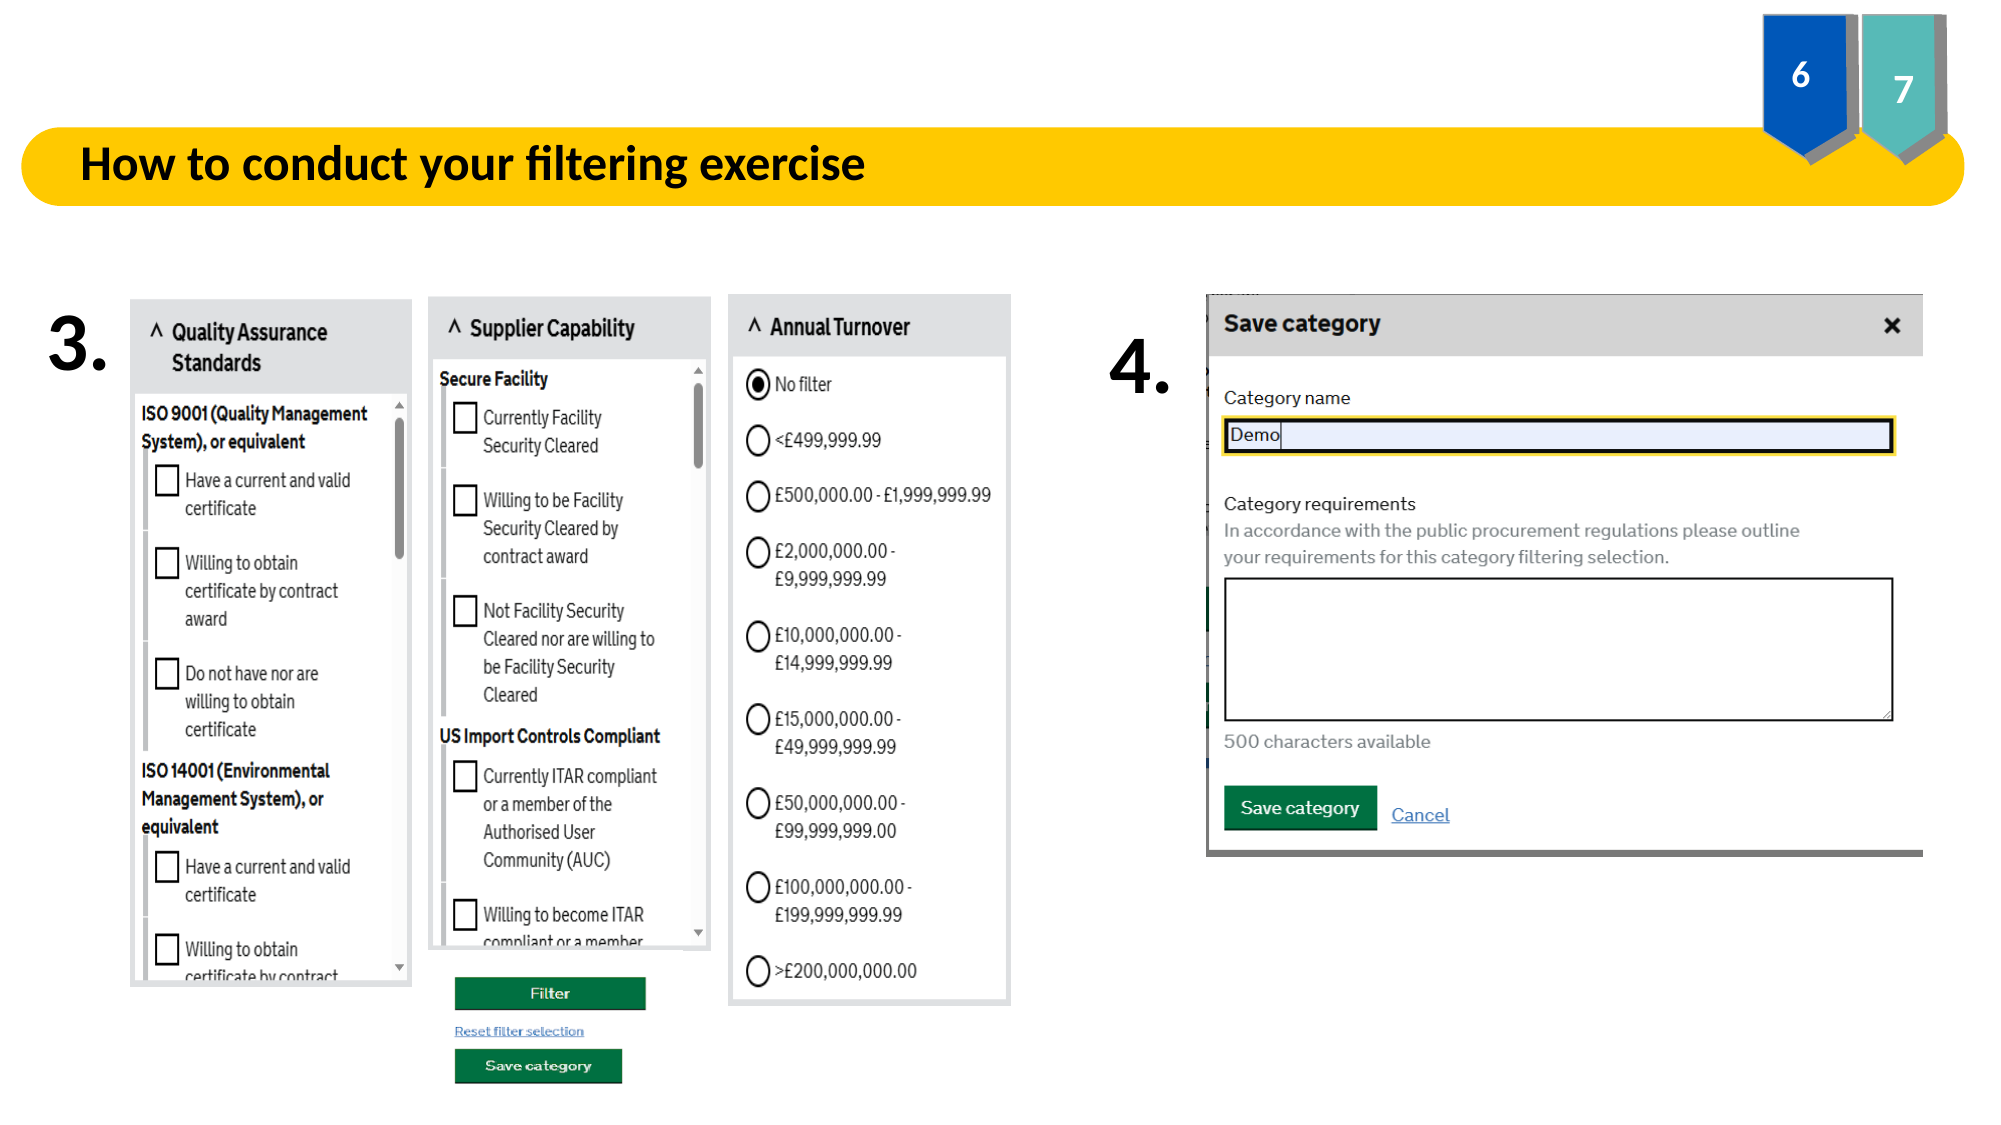

6
7
How to conduct your filtering exercise
3.
4.